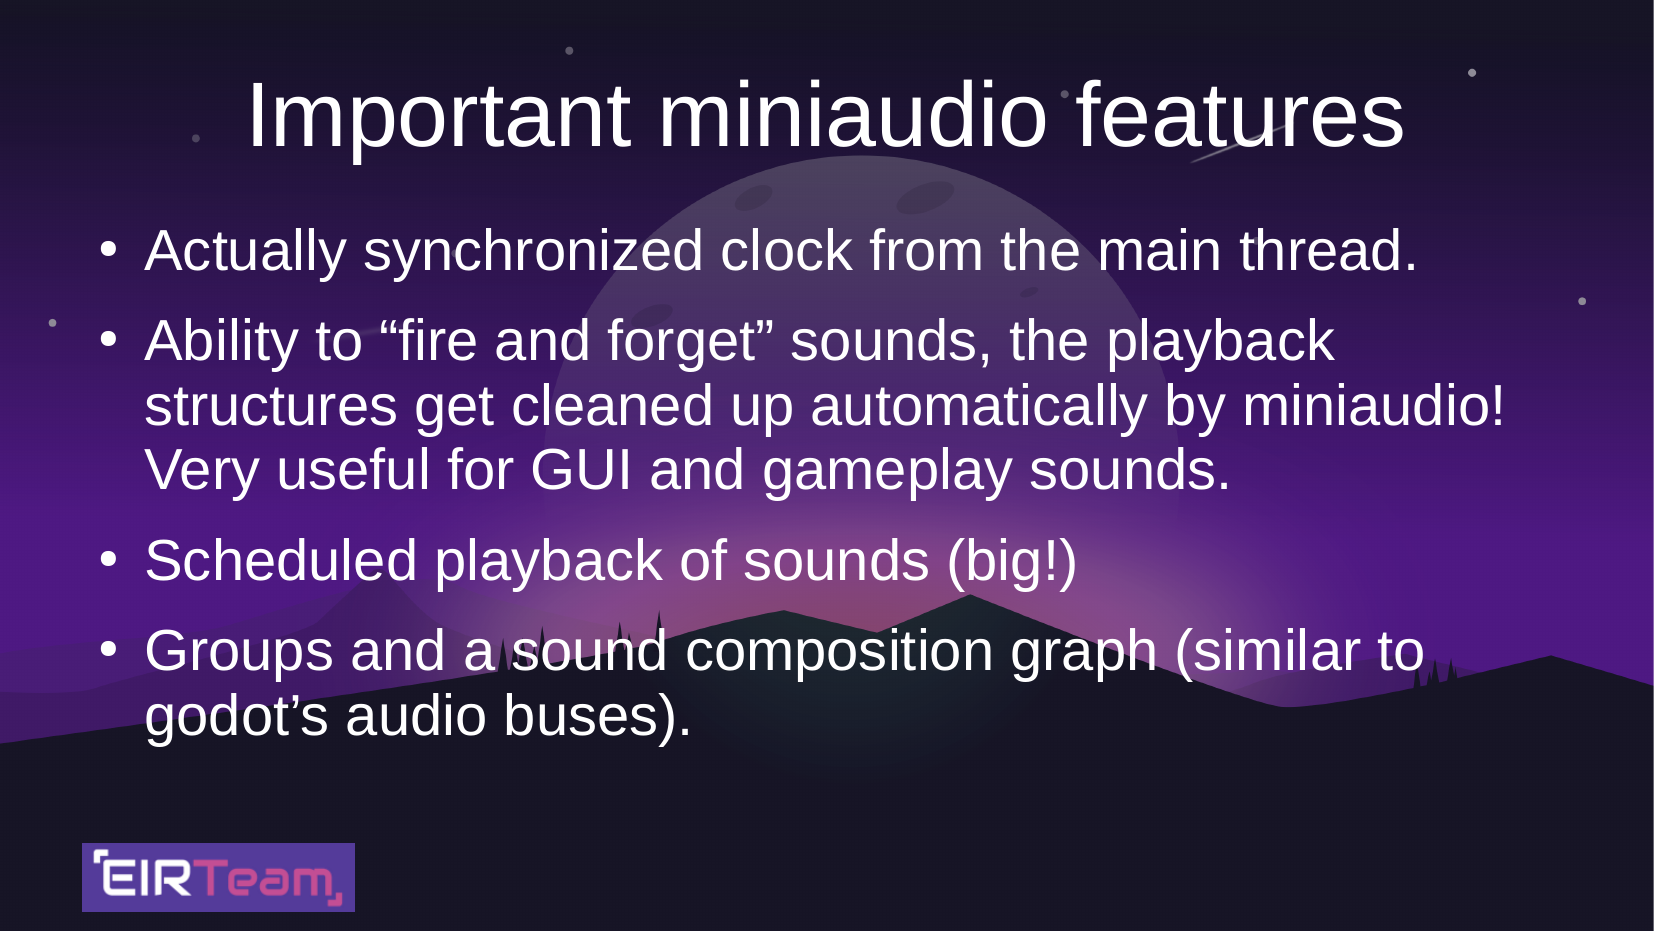

# Important miniaudio features
Actually synchronized clock from the main thread.
Ability to “fire and forget” sounds, the playback structures get cleaned up automatically by miniaudio! Very useful for GUI and gameplay sounds.
Scheduled playback of sounds (big!)
Groups and a sound composition graph (similar to godot’s audio buses).